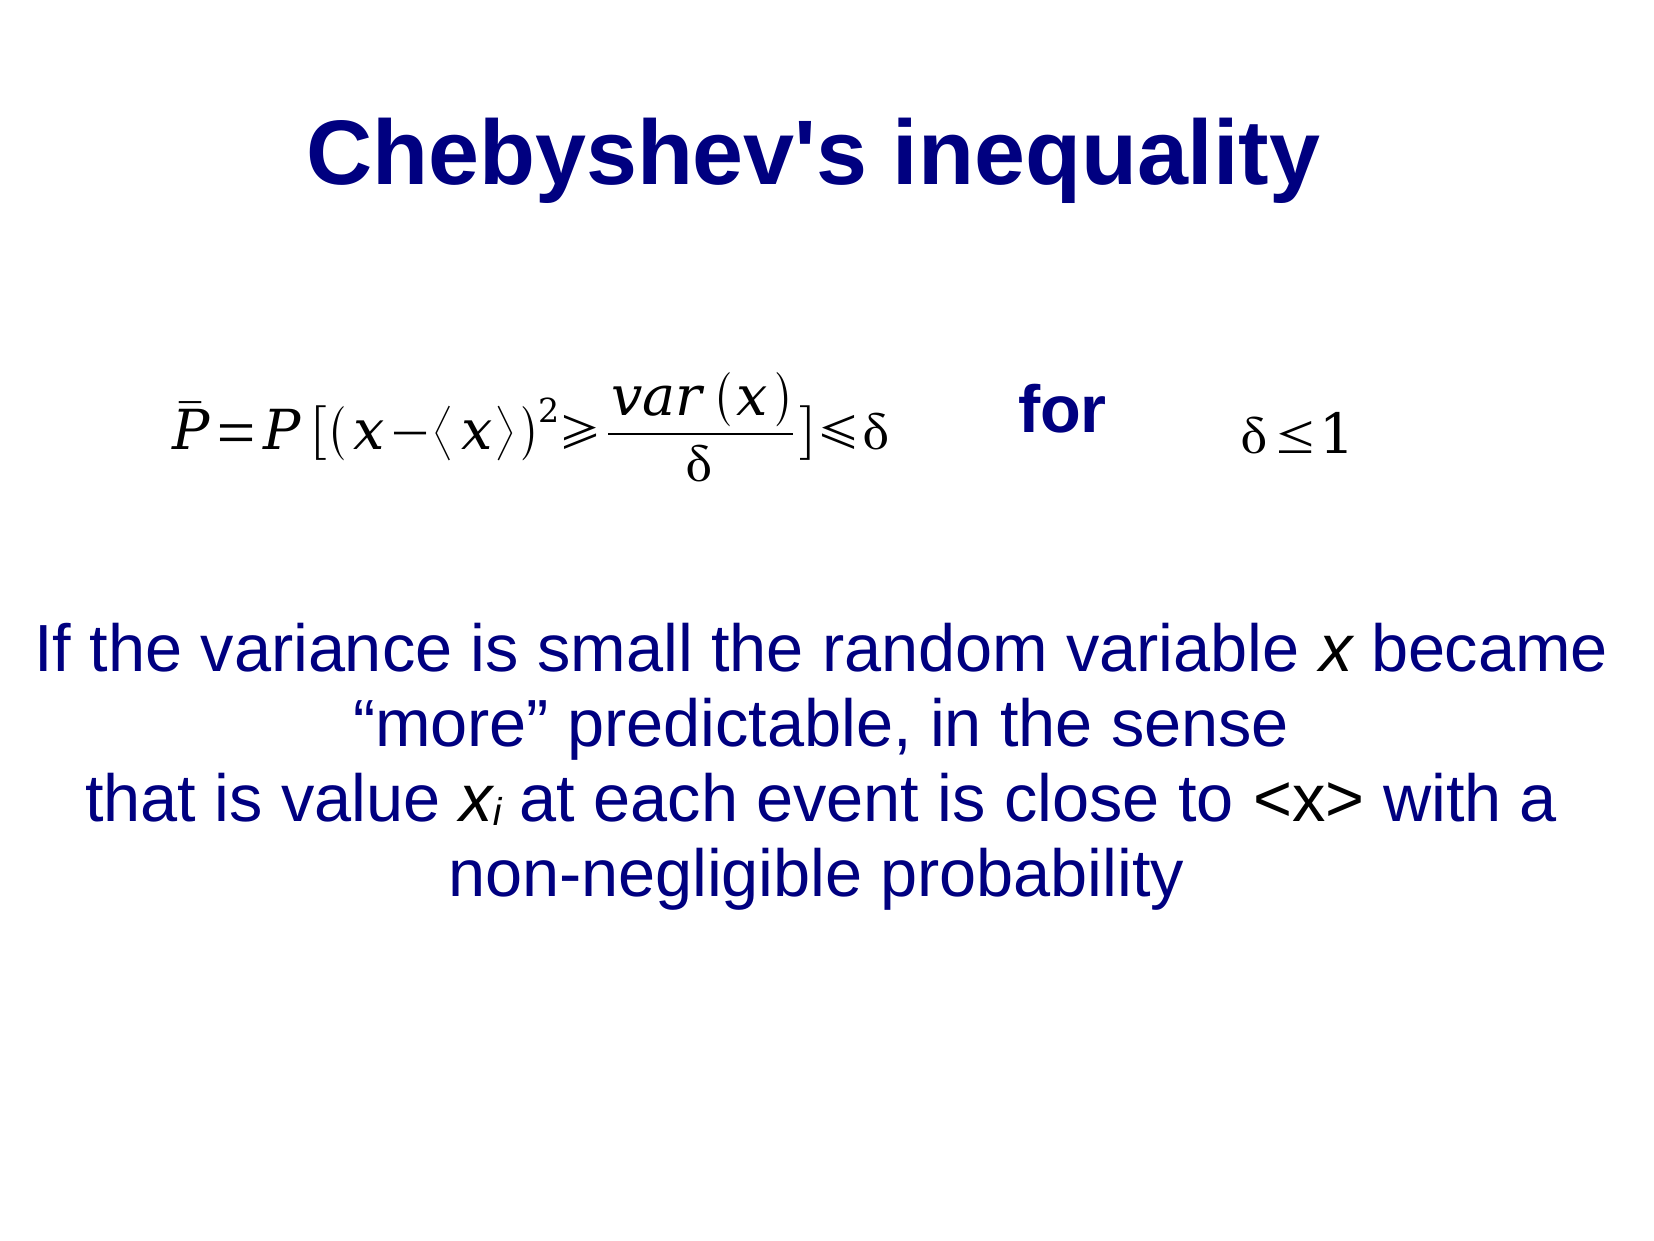

# Chebyshev's inequality
for
If the variance is small the random variable x became “more” predictable, in the sense
that is value xi at each event is close to <x> with a non-negligible probability